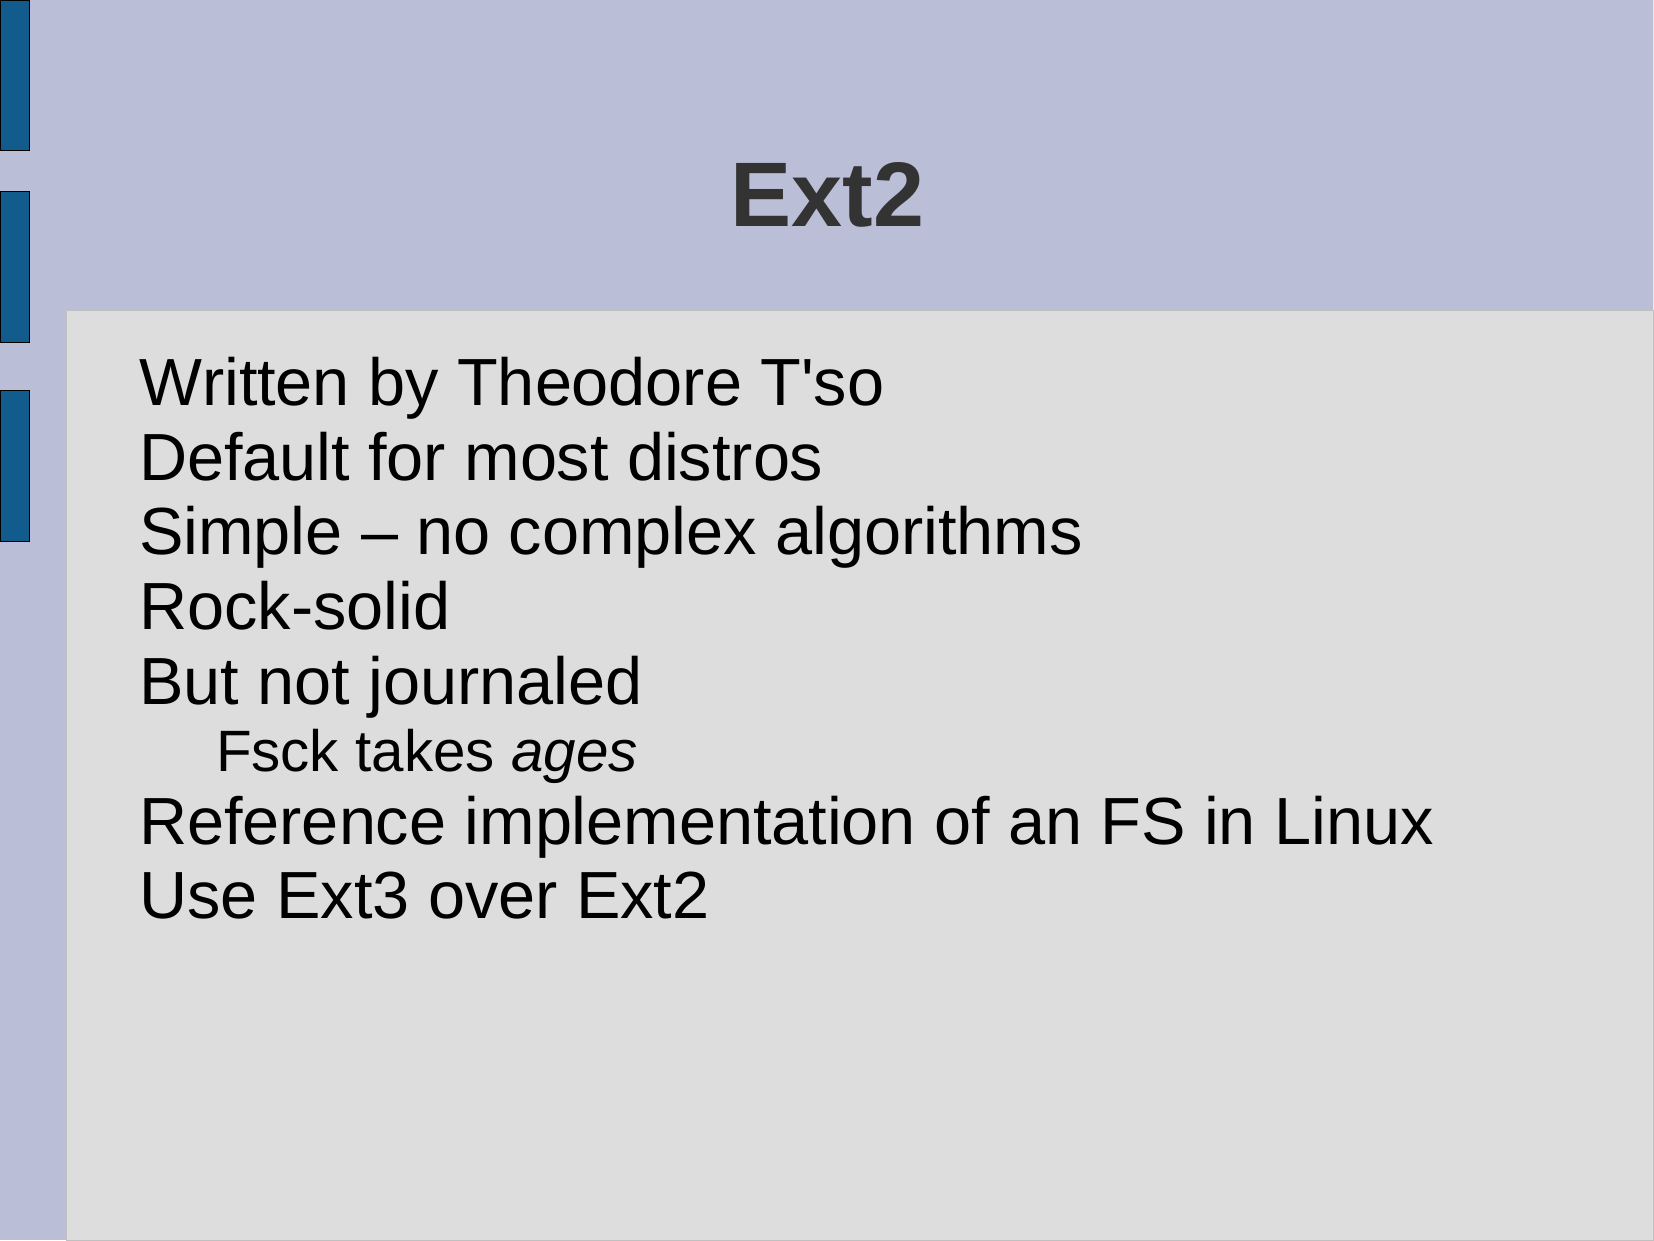

# Ext2
Written by Theodore T'so
Default for most distros
Simple – no complex algorithms
Rock-solid
But not journaled
Fsck takes ages
Reference implementation of an FS in Linux
Use Ext3 over Ext2